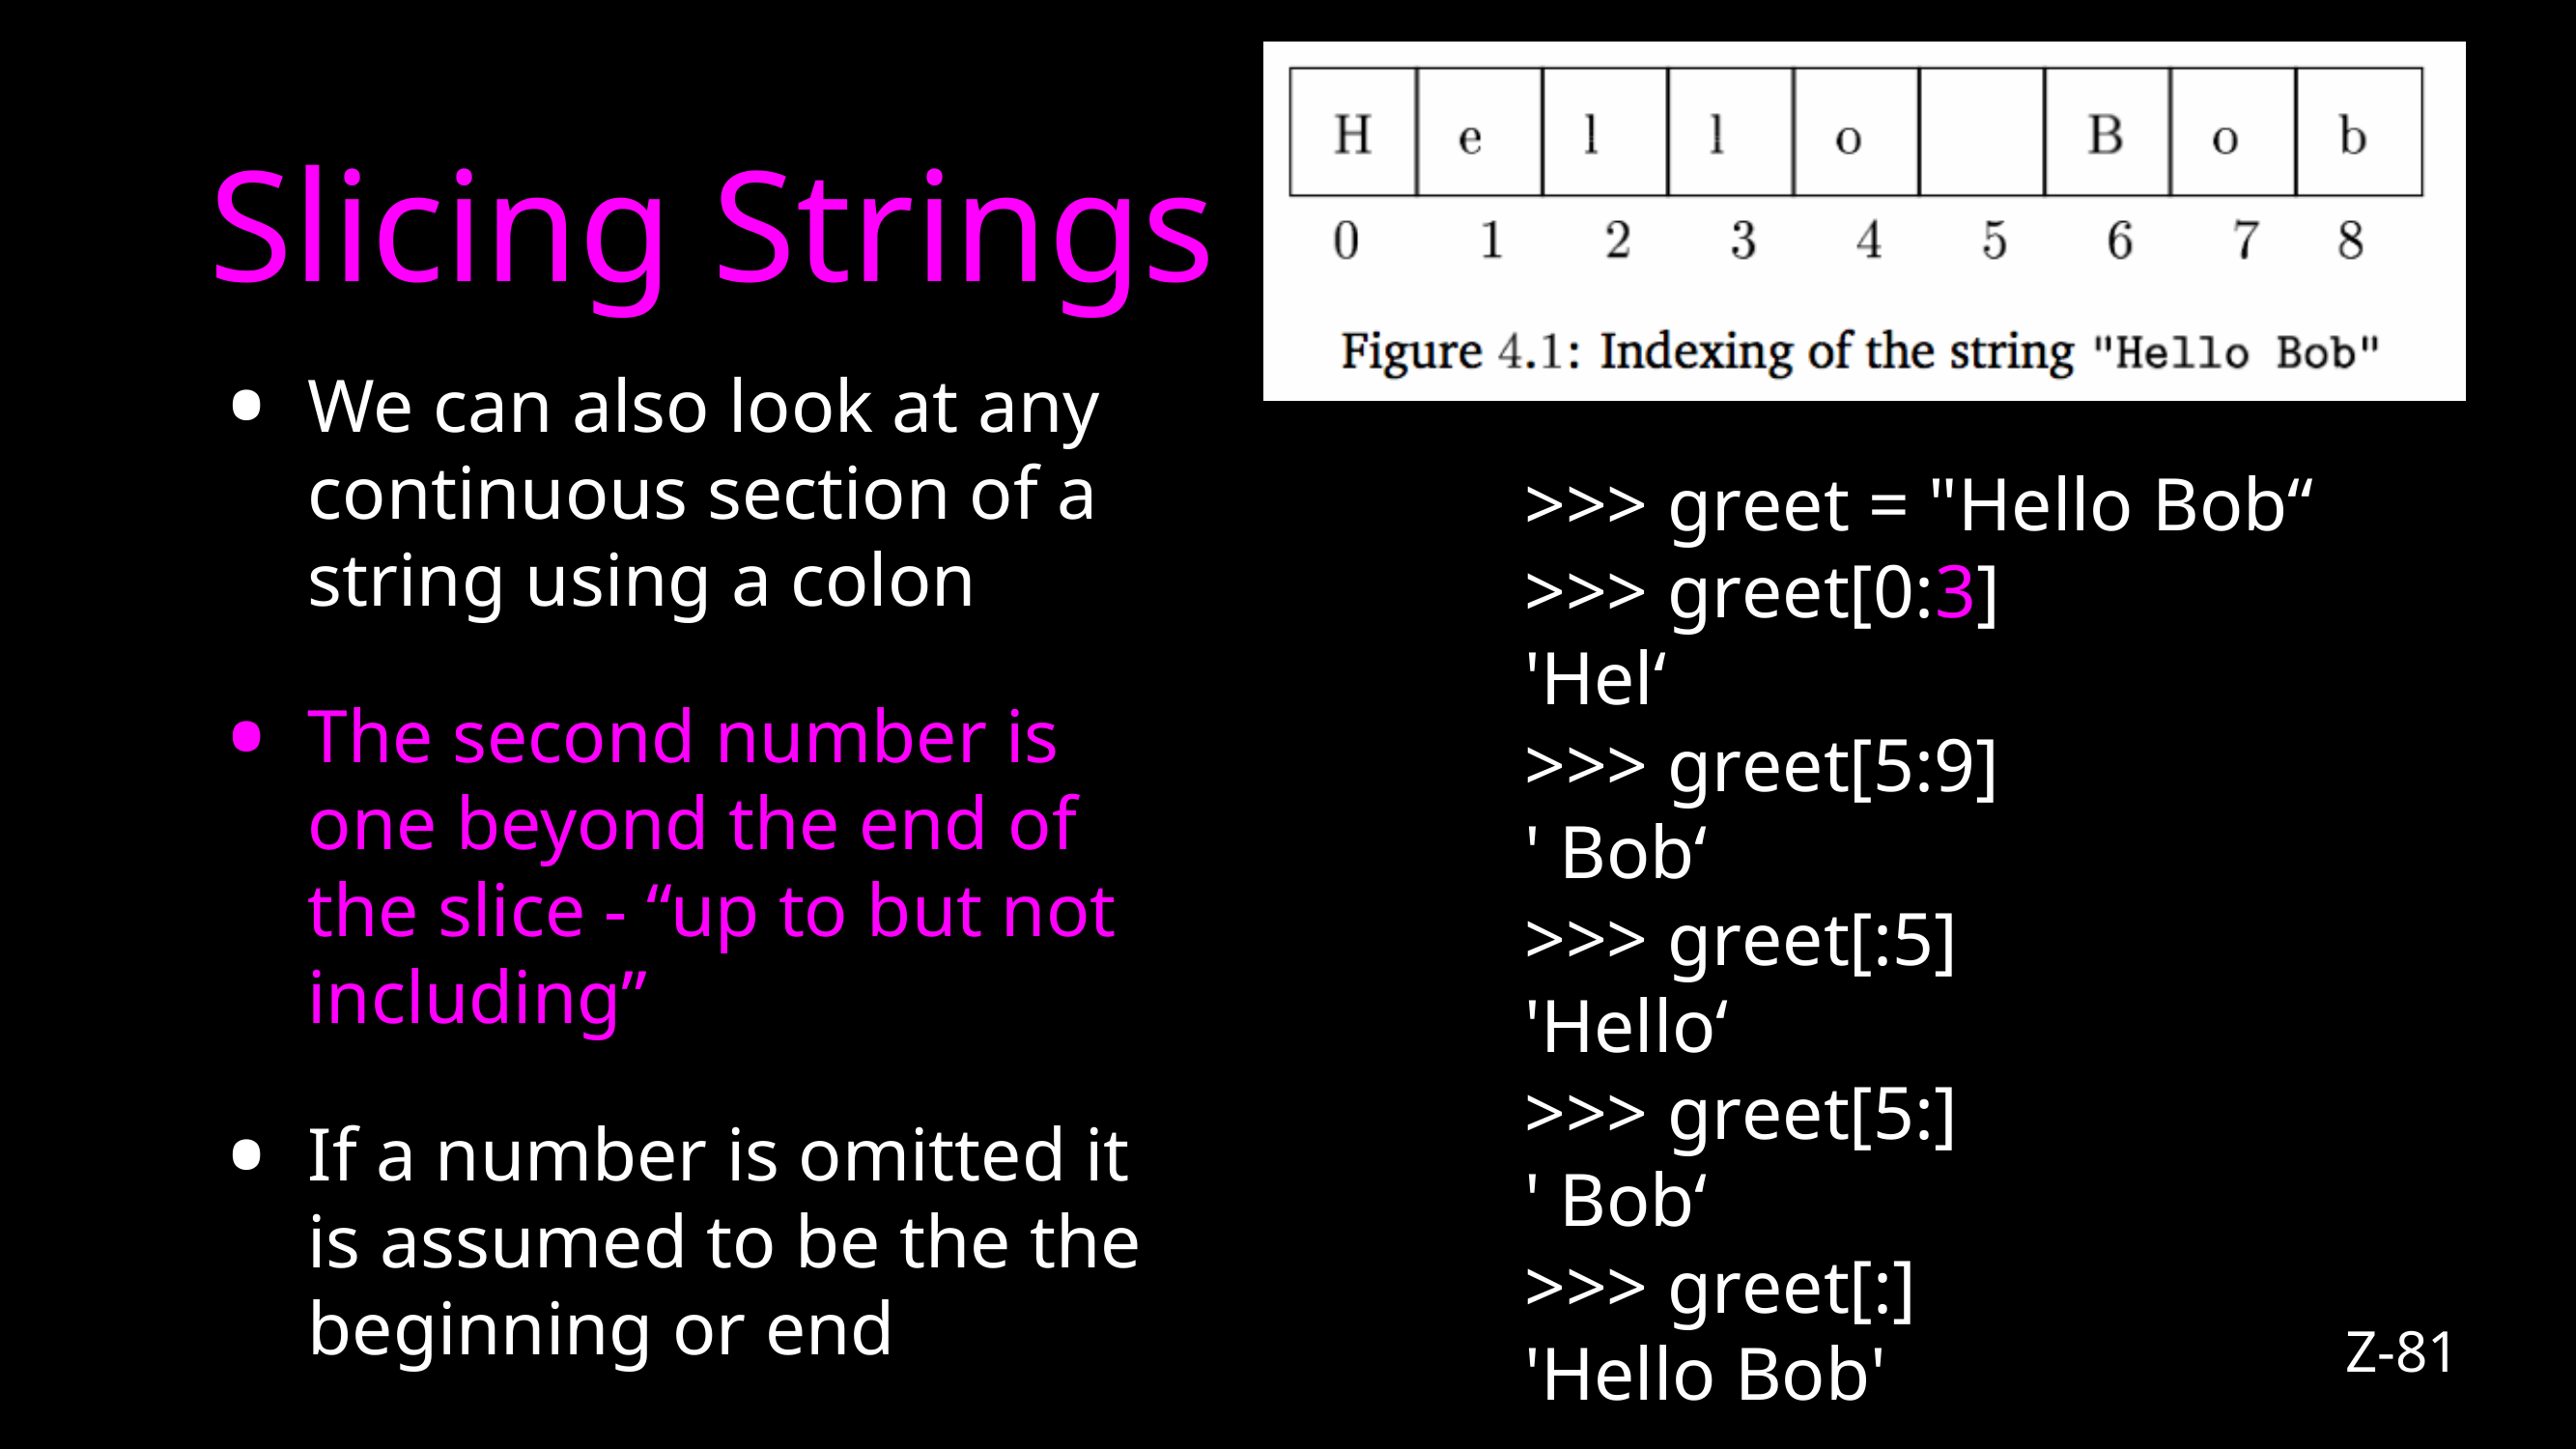

# Slicing Strings
We can also look at any continuous section of a string using a colon
The second number is one beyond the end of the slice - “up to but not including”
If a number is omitted it is assumed to be the the beginning or end
>>> greet = "Hello Bob“
>>> greet[0:3]
'Hel‘
>>> greet[5:9]
' Bob‘
>>> greet[:5]
'Hello‘
>>> greet[5:]
' Bob‘
>>> greet[:]
'Hello Bob'
Z-81